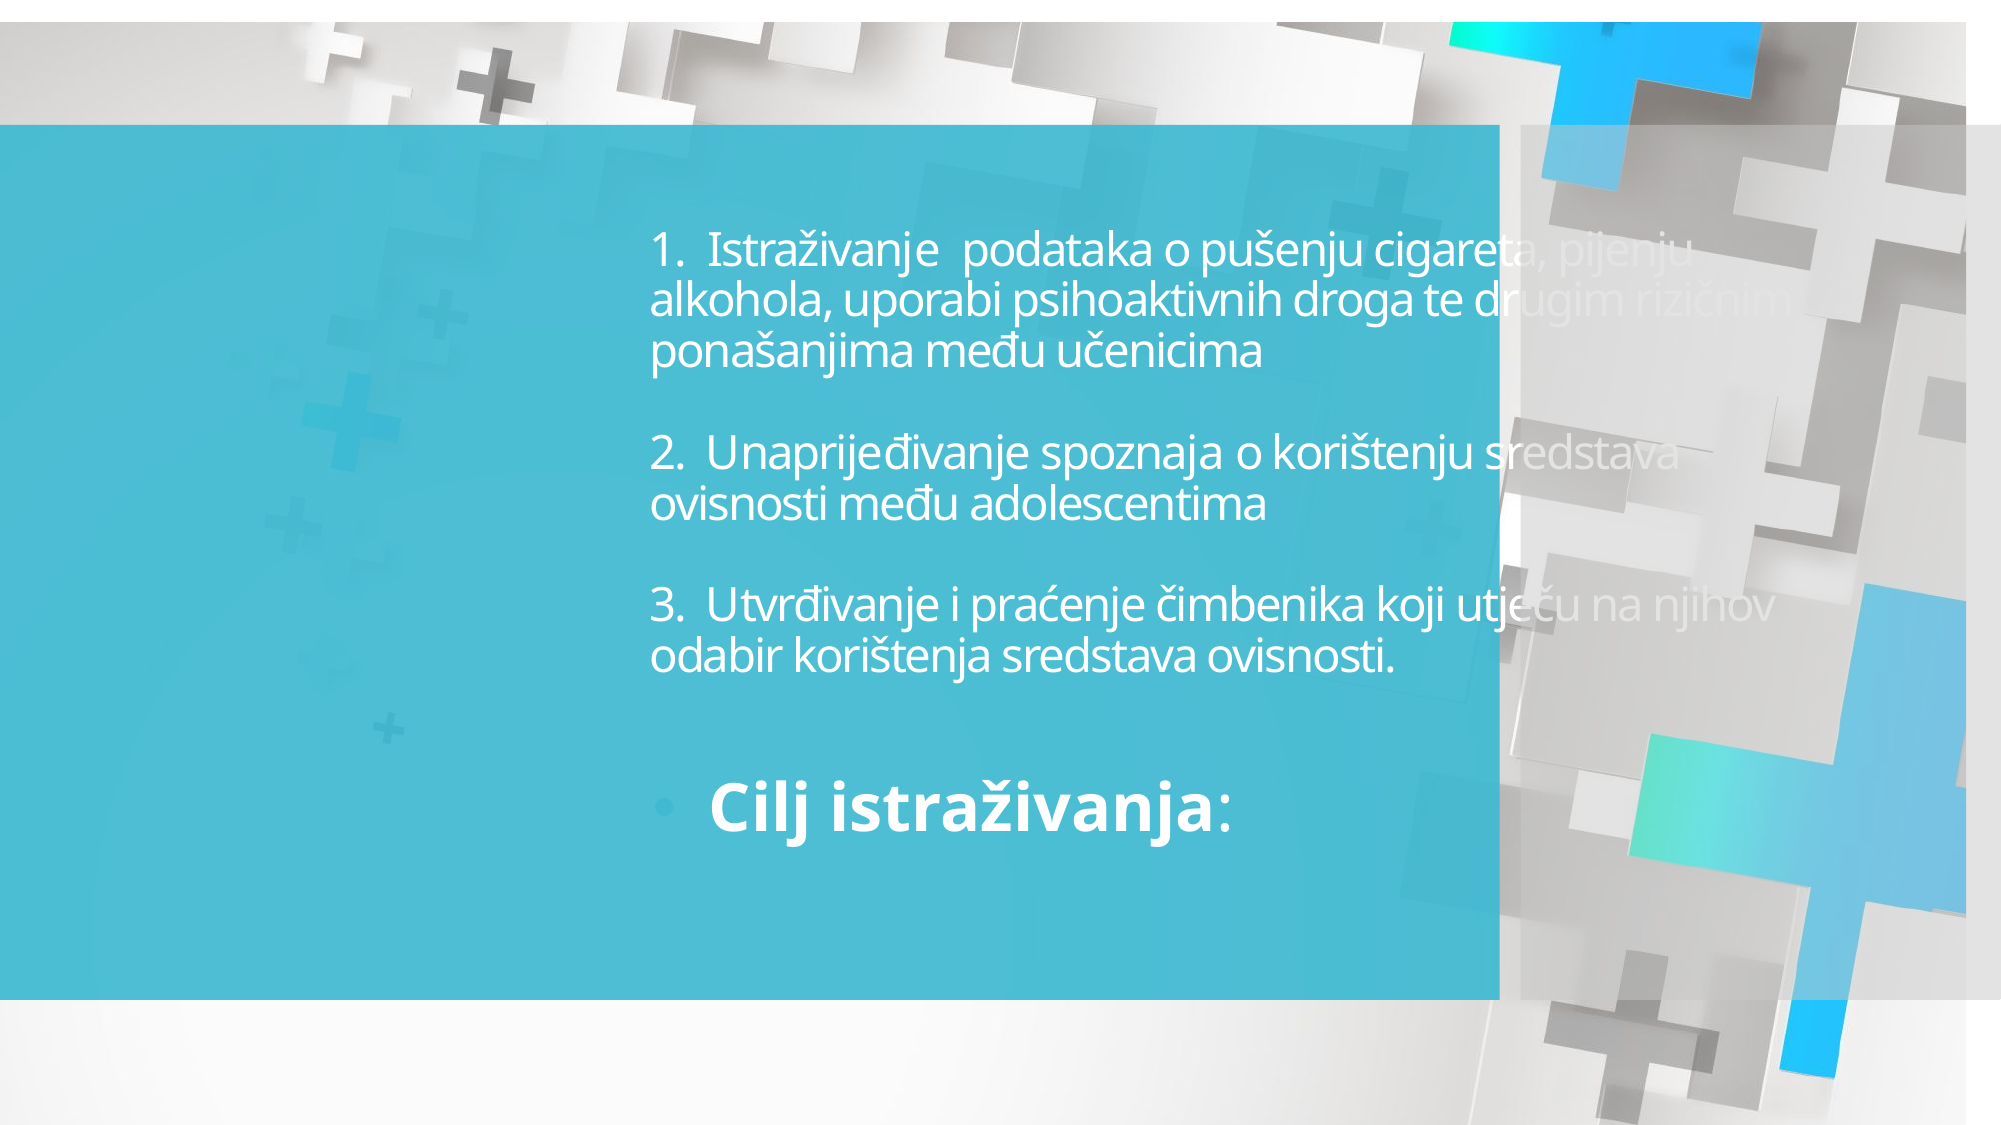

# 1. Istraživanje podataka o pušenju cigareta, pijenju alkohola, uporabi psihoaktivnih droga te drugim rizičnim ponašanjima među učenicima 2. Unaprijeđivanje spoznaja o korištenju sredstava ovisnosti među adolescentima 3. Utvrđivanje i praćenje čimbenika koji utječu na njihov odabir korištenja sredstava ovisnosti.
Cilj istraživanja: